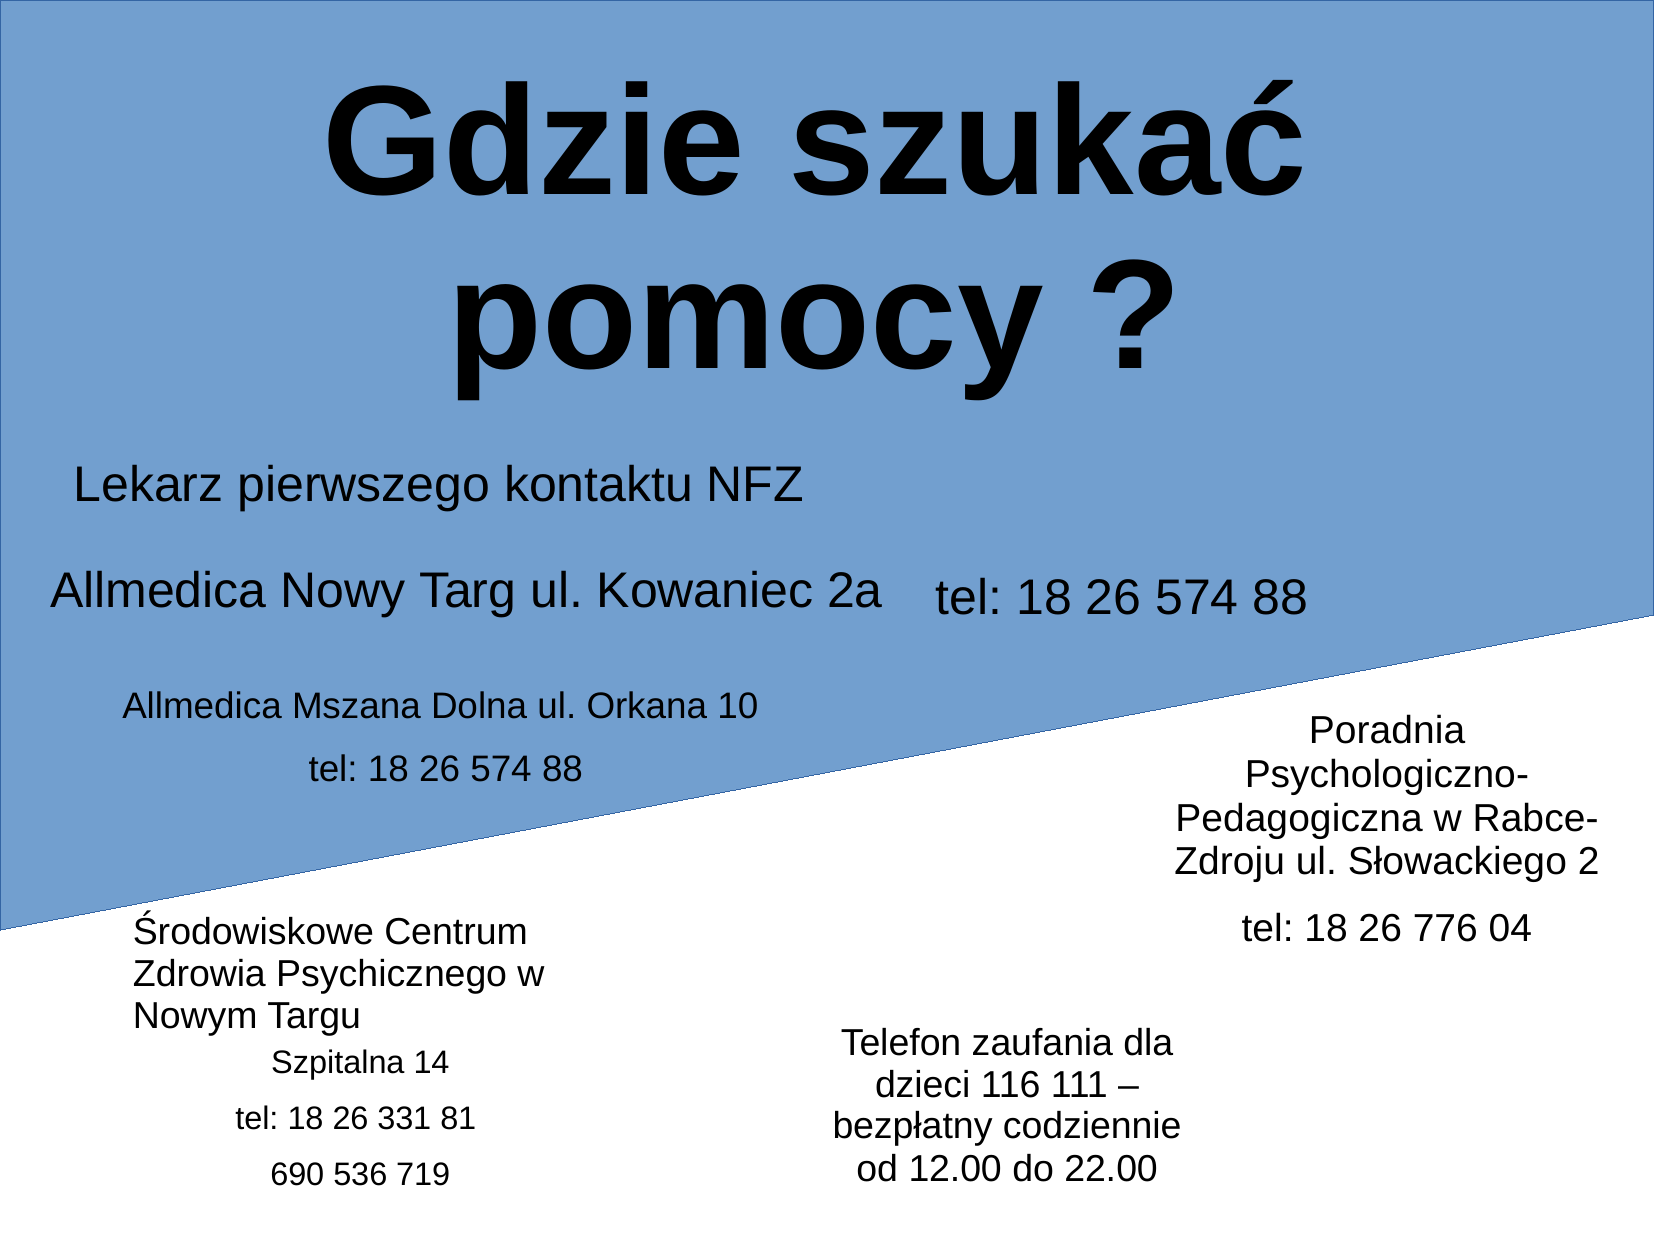

# Gdzie szukać pomocy ?
Lekarz pierwszego kontaktu NFZ
tel: 18 26 574 88
Allmedica Nowy Targ ul. Kowaniec 2a
Allmedica Mszana Dolna ul. Orkana 10
tel: 18 26 574 88
Poradnia Psychologiczno-Pedagogiczna w Rabce-Zdroju ul. Słowackiego 2
tel: 18 26 776 04
Środowiskowe Centrum Zdrowia Psychicznego w Nowym Targu
Telefon zaufania dla dzieci 116 111 – bezpłatny codziennie od 12.00 do 22.00
 Szpitalna 14
tel: 18 26 331 81
690 536 719